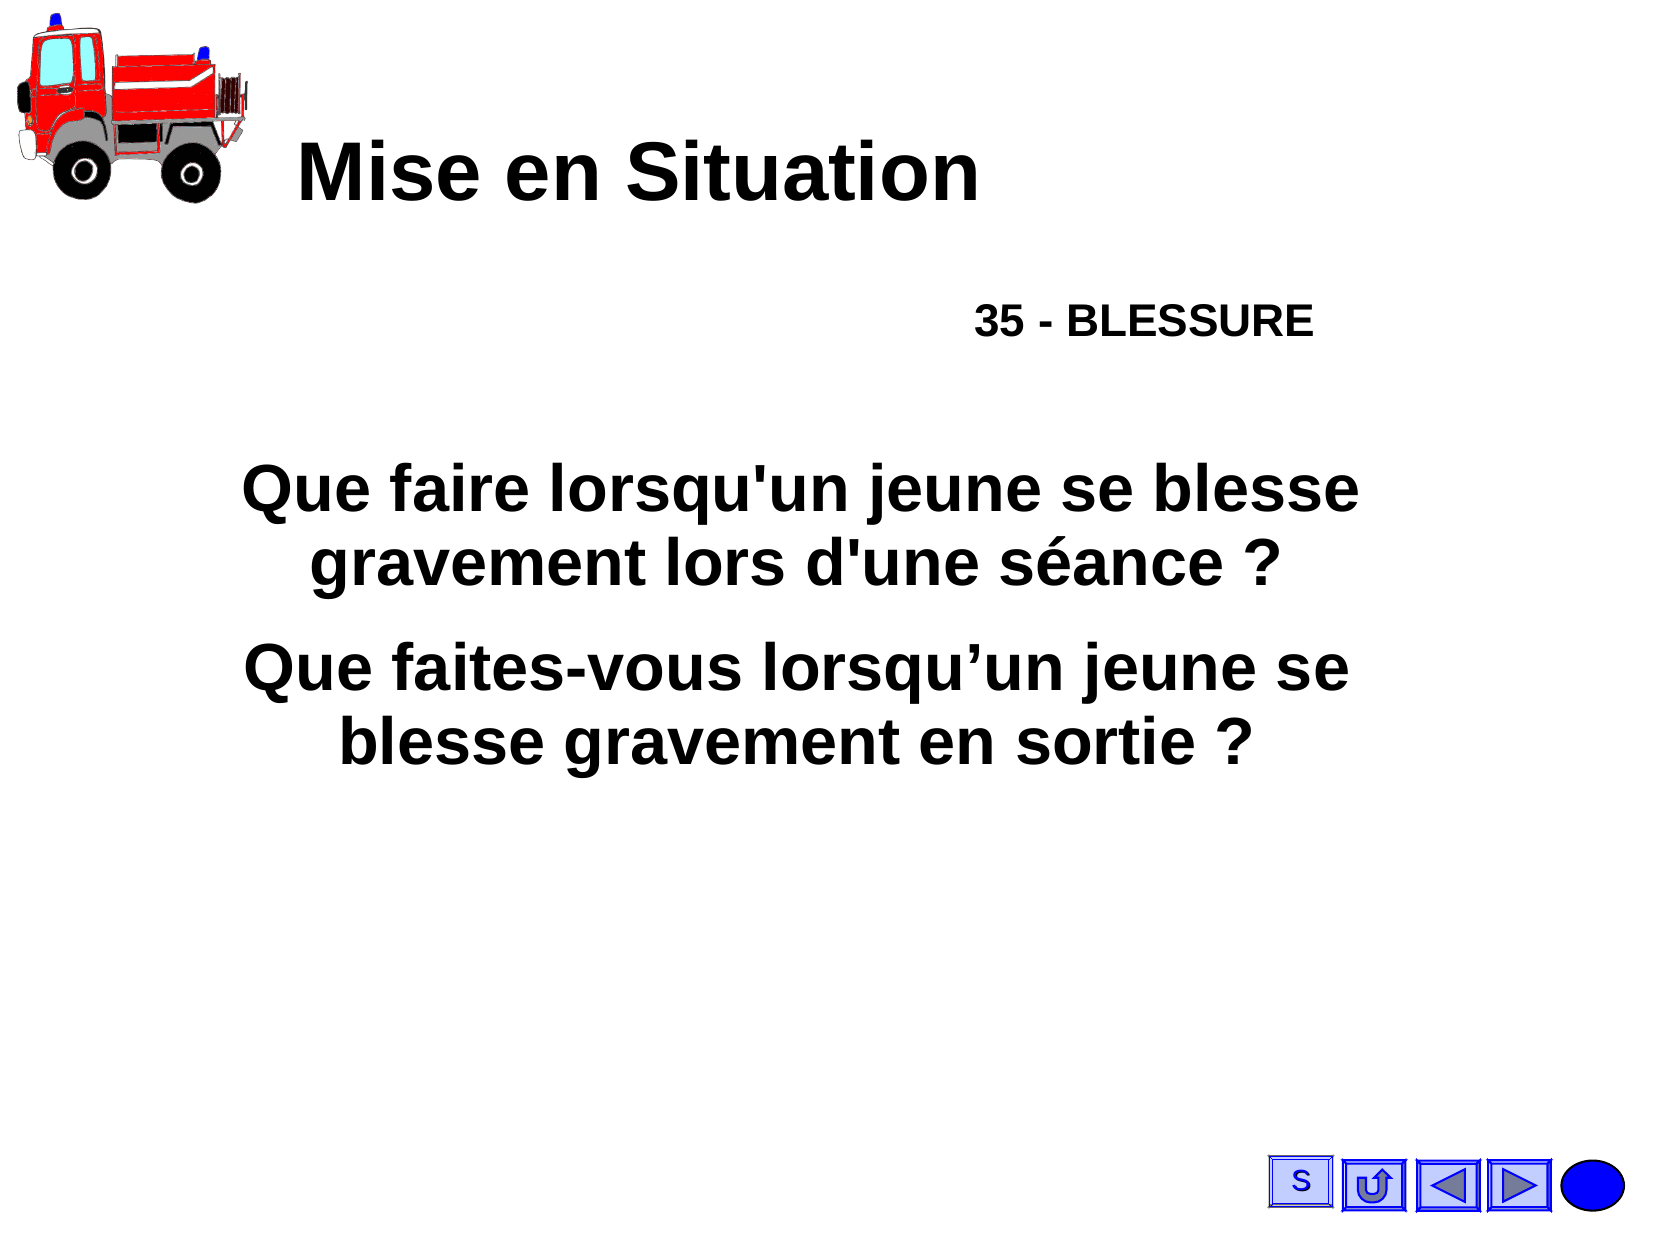

Mise en Situation
35 - BLESSURE
# Que faire lorsqu'un jeune se blesse gravement lors d'une séance ?
Que faites-vous lorsqu’un jeune se blesse gravement en sortie ?